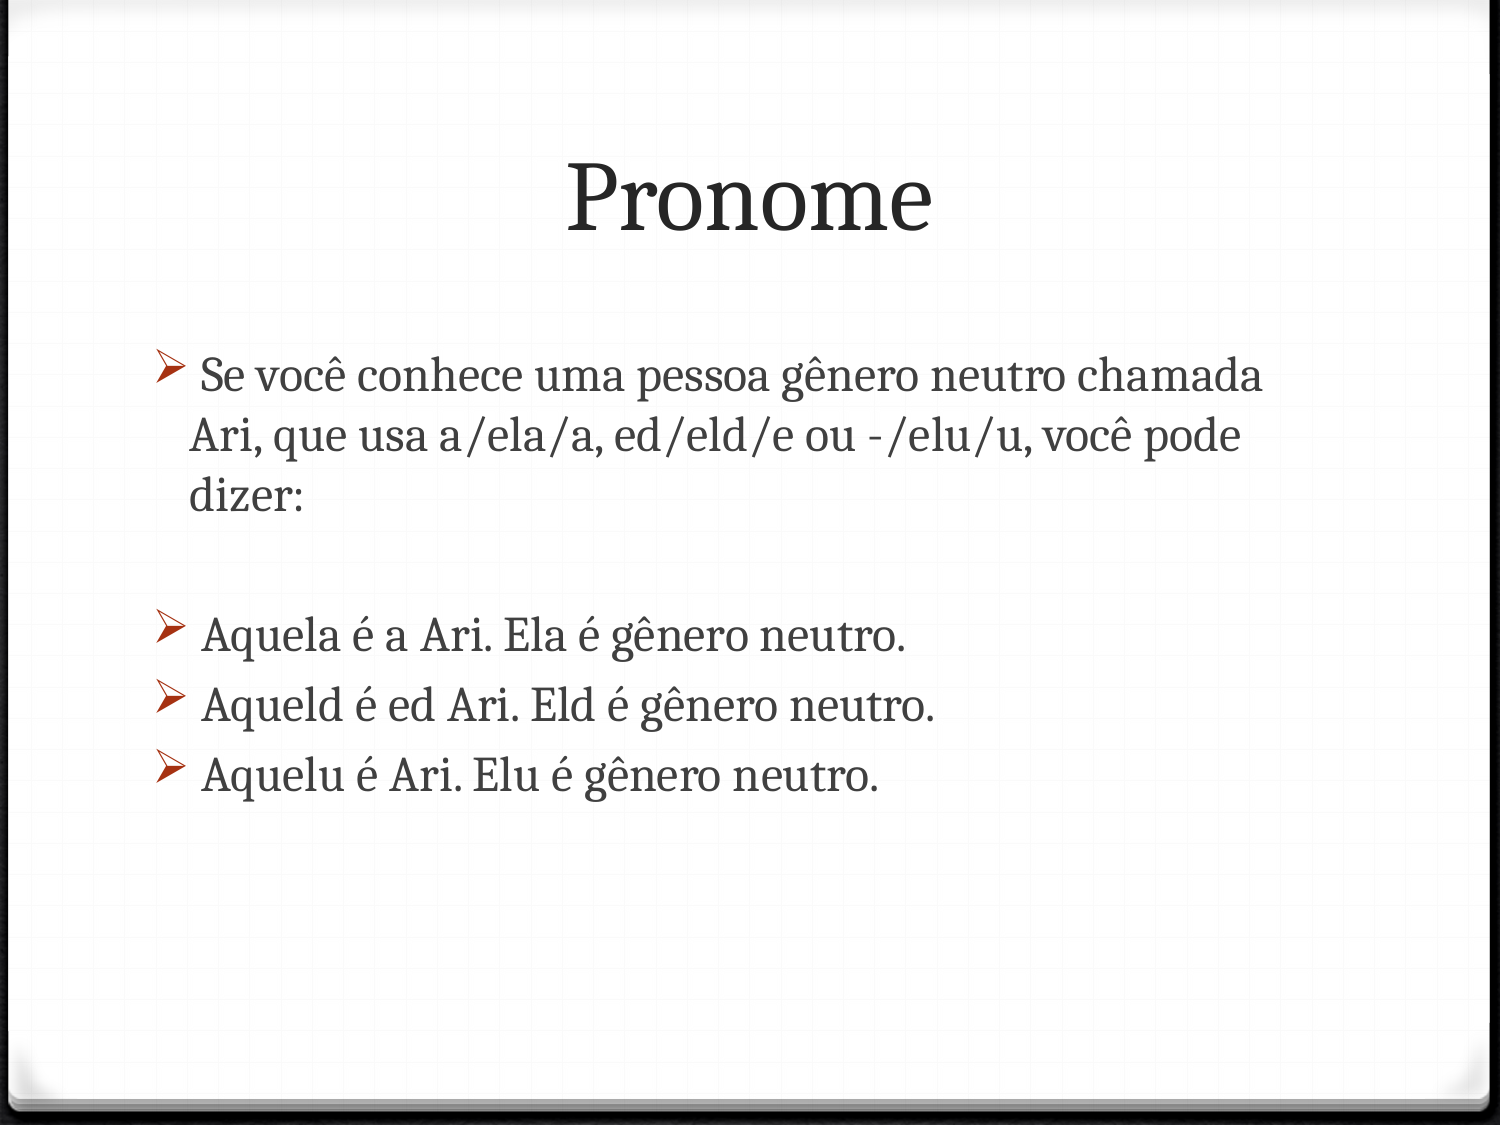

# Pronome
 Se você conhece uma pessoa gênero neutro chamada Ari, que usa a/ela/a, ed/eld/e ou -/elu/u, você pode dizer:
 Aquela é a Ari. Ela é gênero neutro.
 Aqueld é ed Ari. Eld é gênero neutro.
 Aquelu é Ari. Elu é gênero neutro.